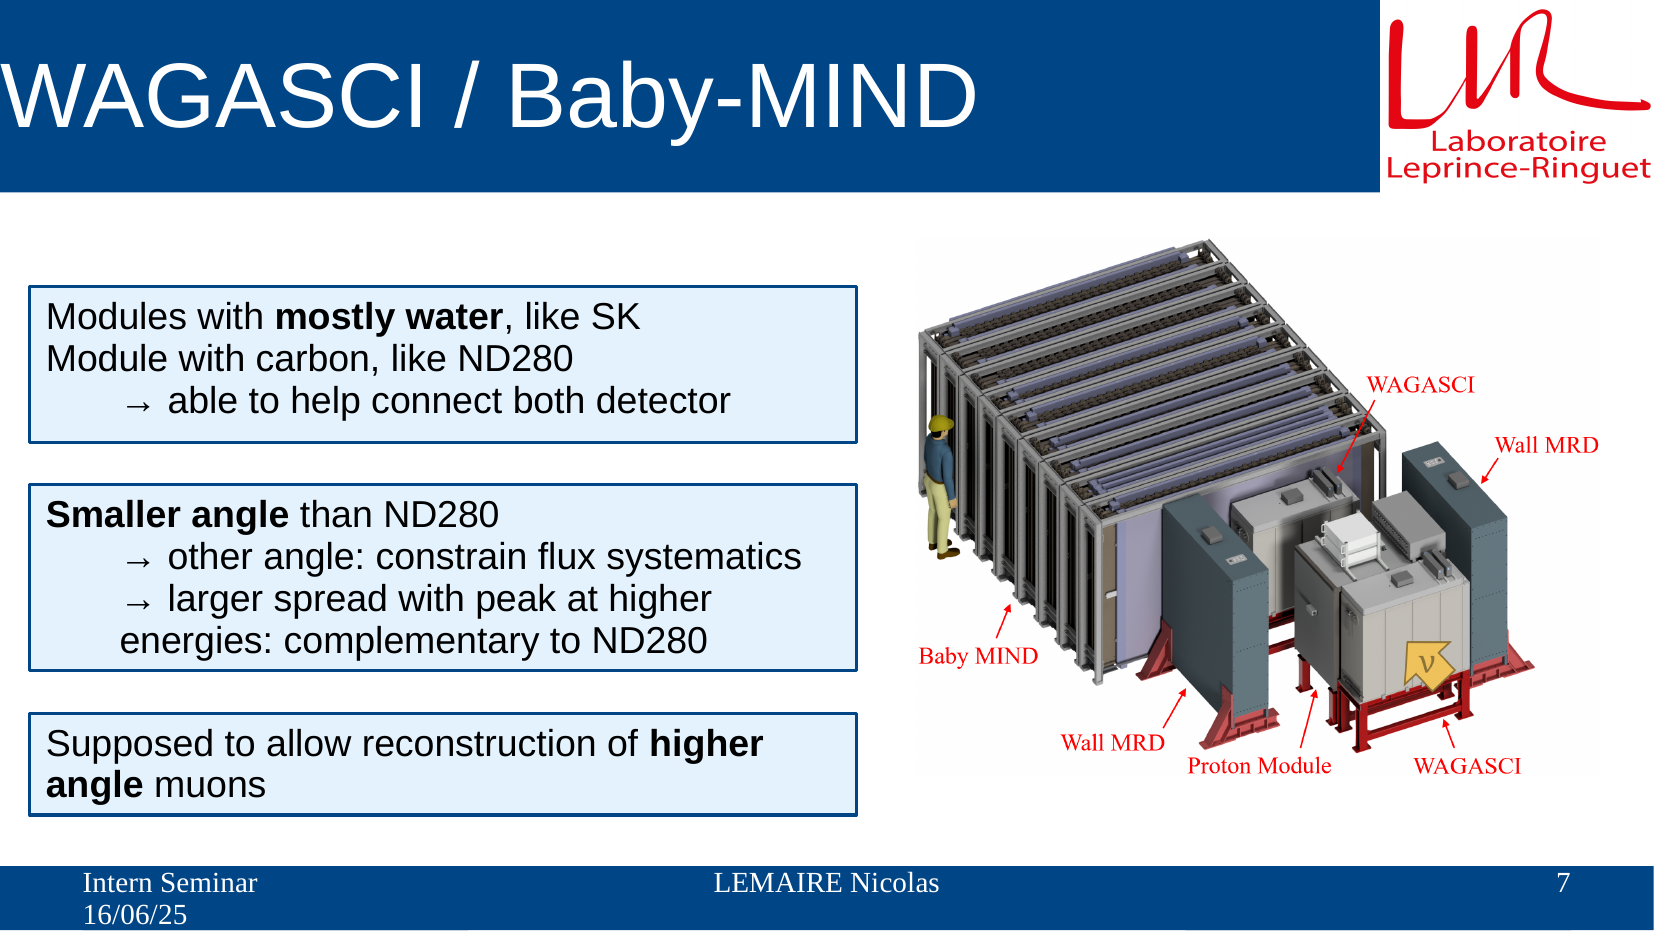

# WAGASCI / Baby-MIND
Modules with mostly water, like SK
Module with carbon, like ND280
	→ able to help connect both detector
Smaller angle than ND280
	→ other angle: constrain flux systematics
	→ larger spread with peak at higher 		energies: complementary to ND280
Supposed to allow reconstruction of higher angle muons
7